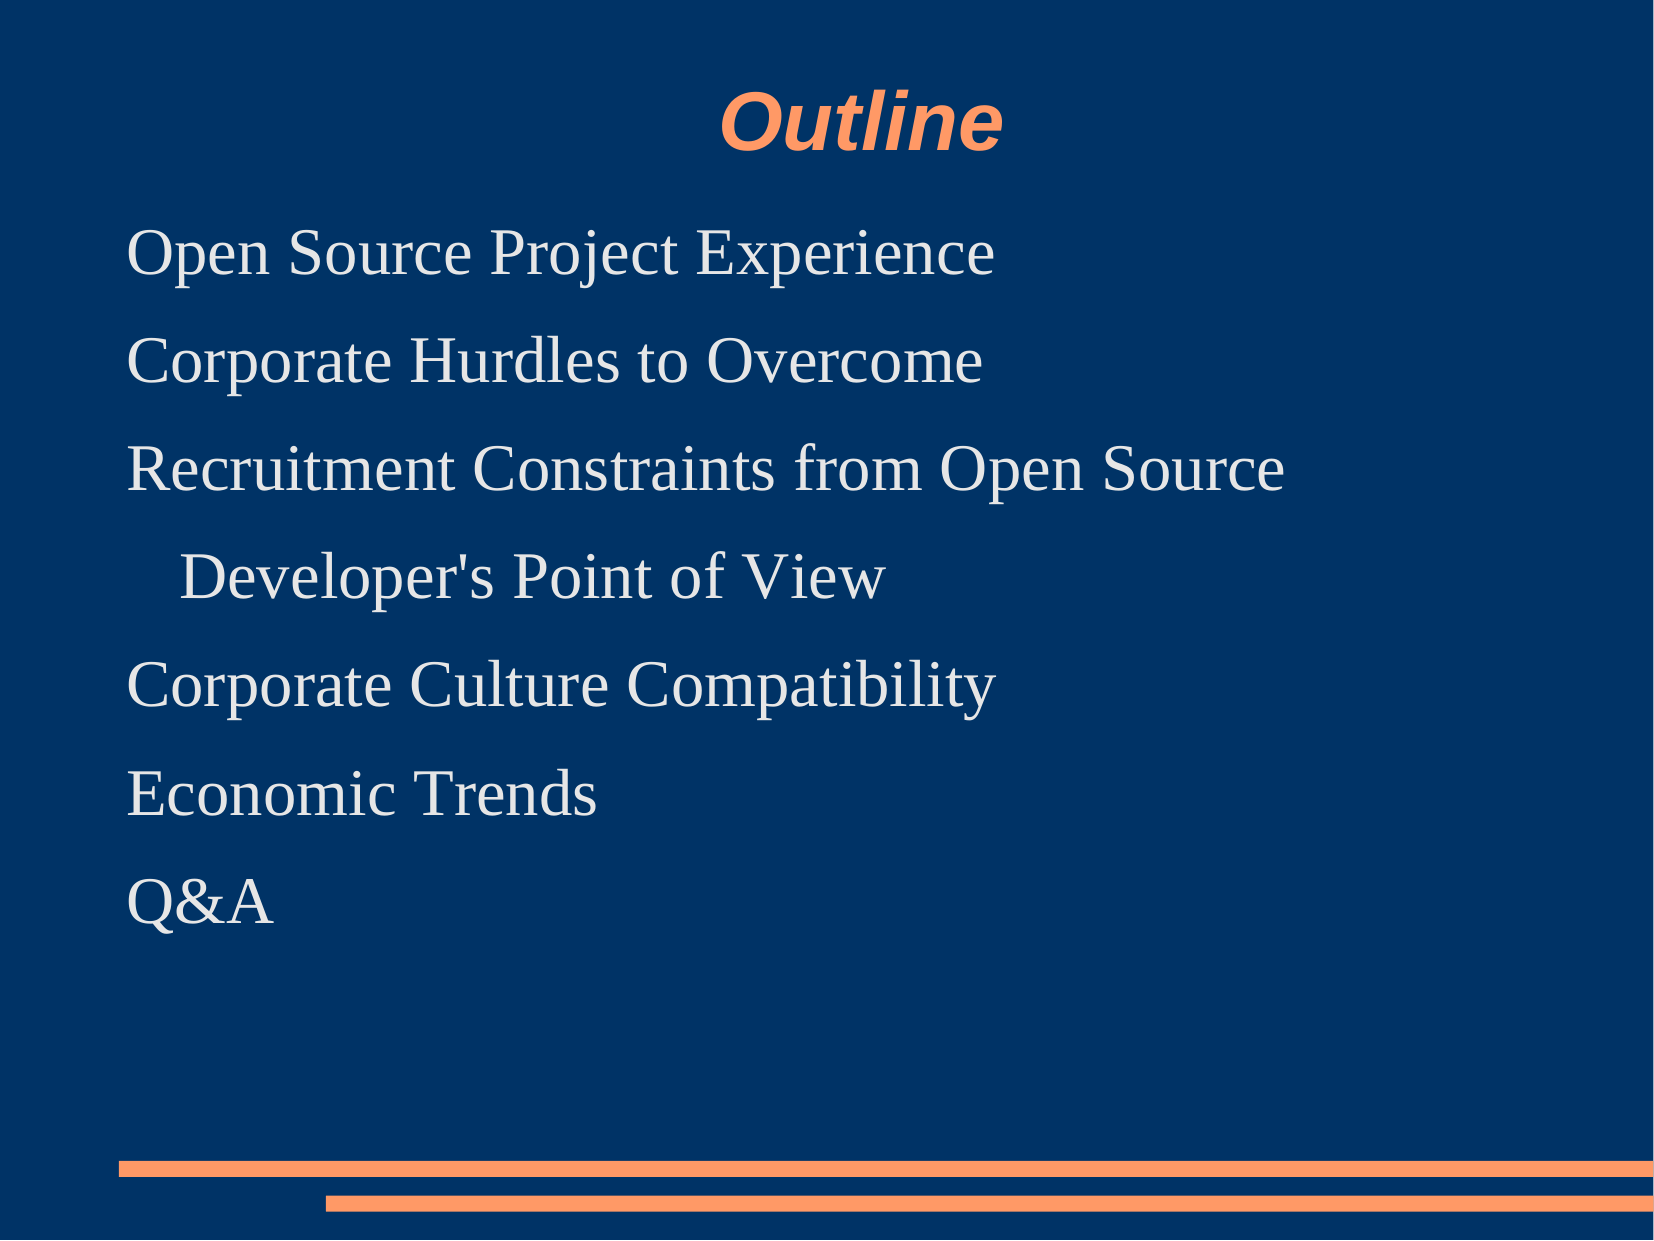

# Outline
Open Source Project Experience
Corporate Hurdles to Overcome
Recruitment Constraints from Open Source Developer's Point of View
Corporate Culture Compatibility
Economic Trends
Q&A